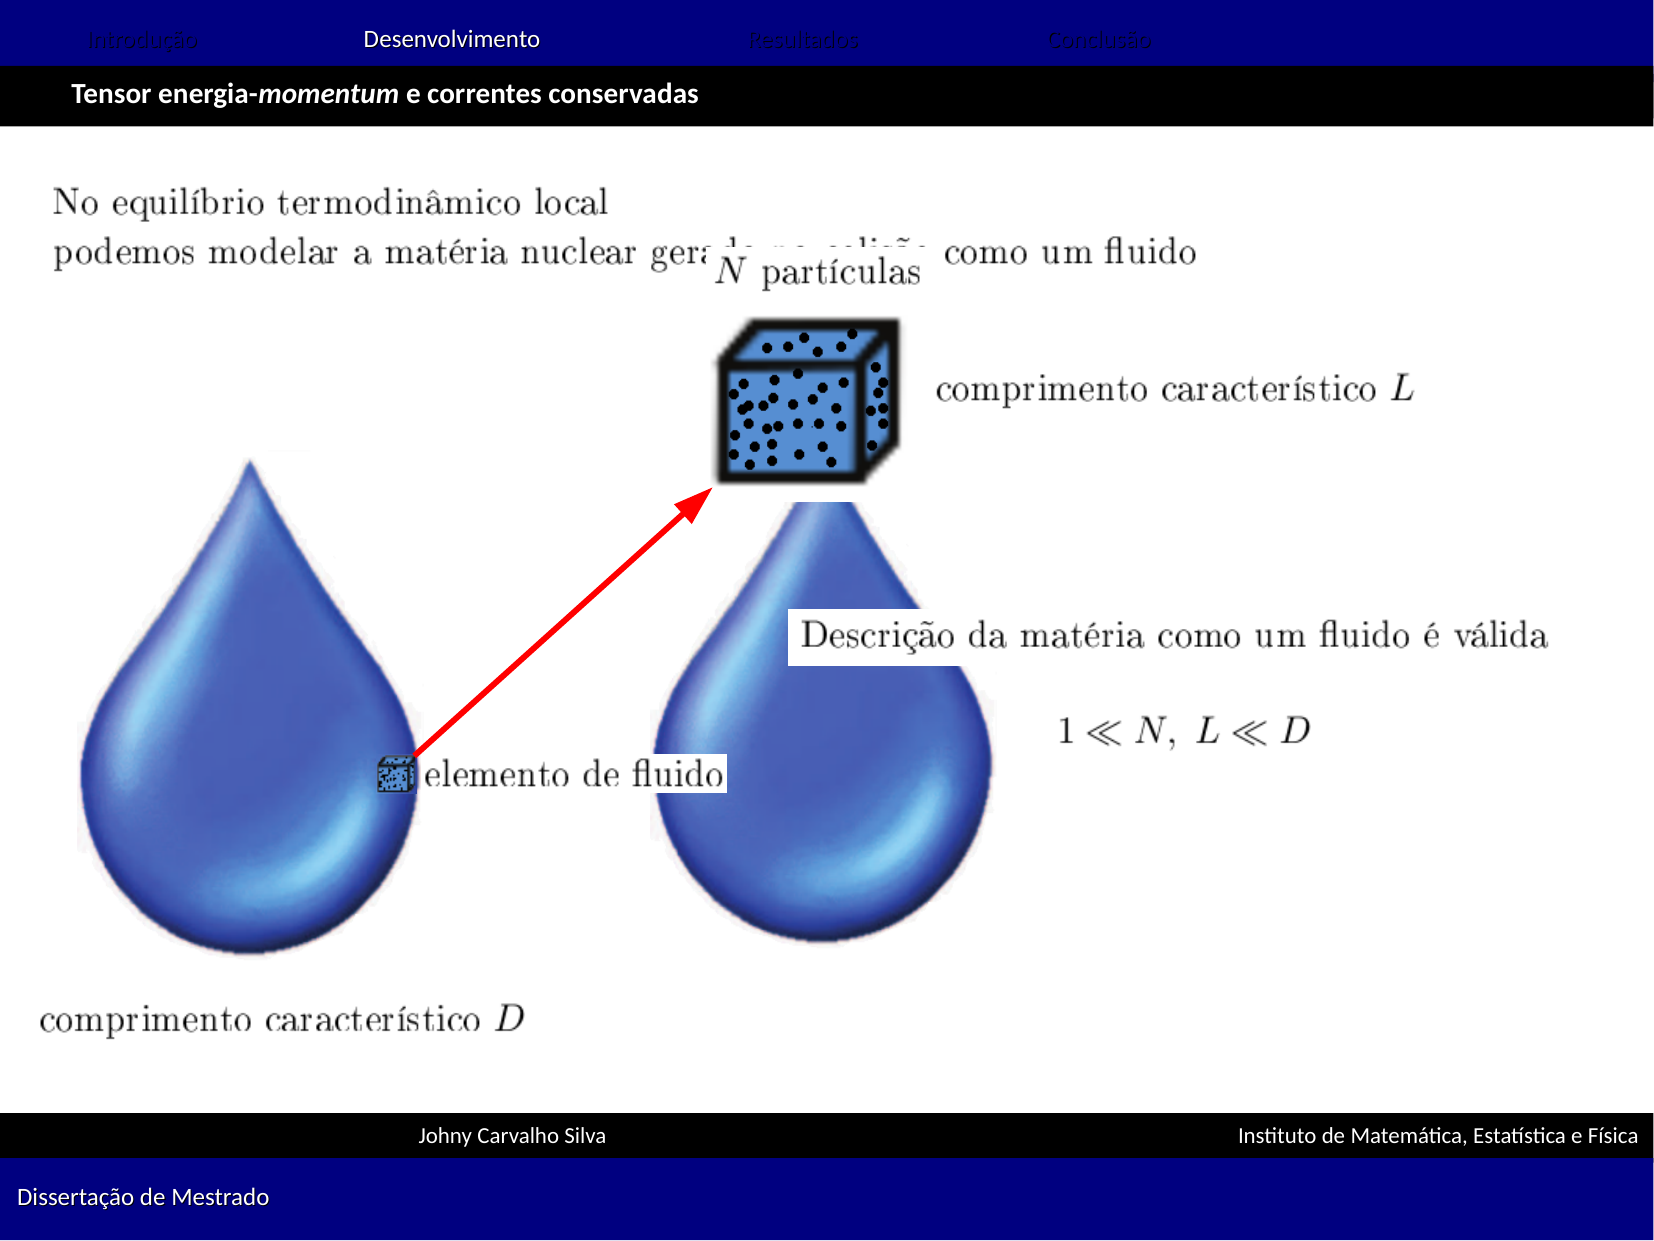

Introdução Desenvolvimento Resultados Conclusão
 Tensor energia-momentum e correntes conservadas
# Johny Carvalho Silva Instituto de Matemática, Estatística e Física
 Dissertação de Mestrado